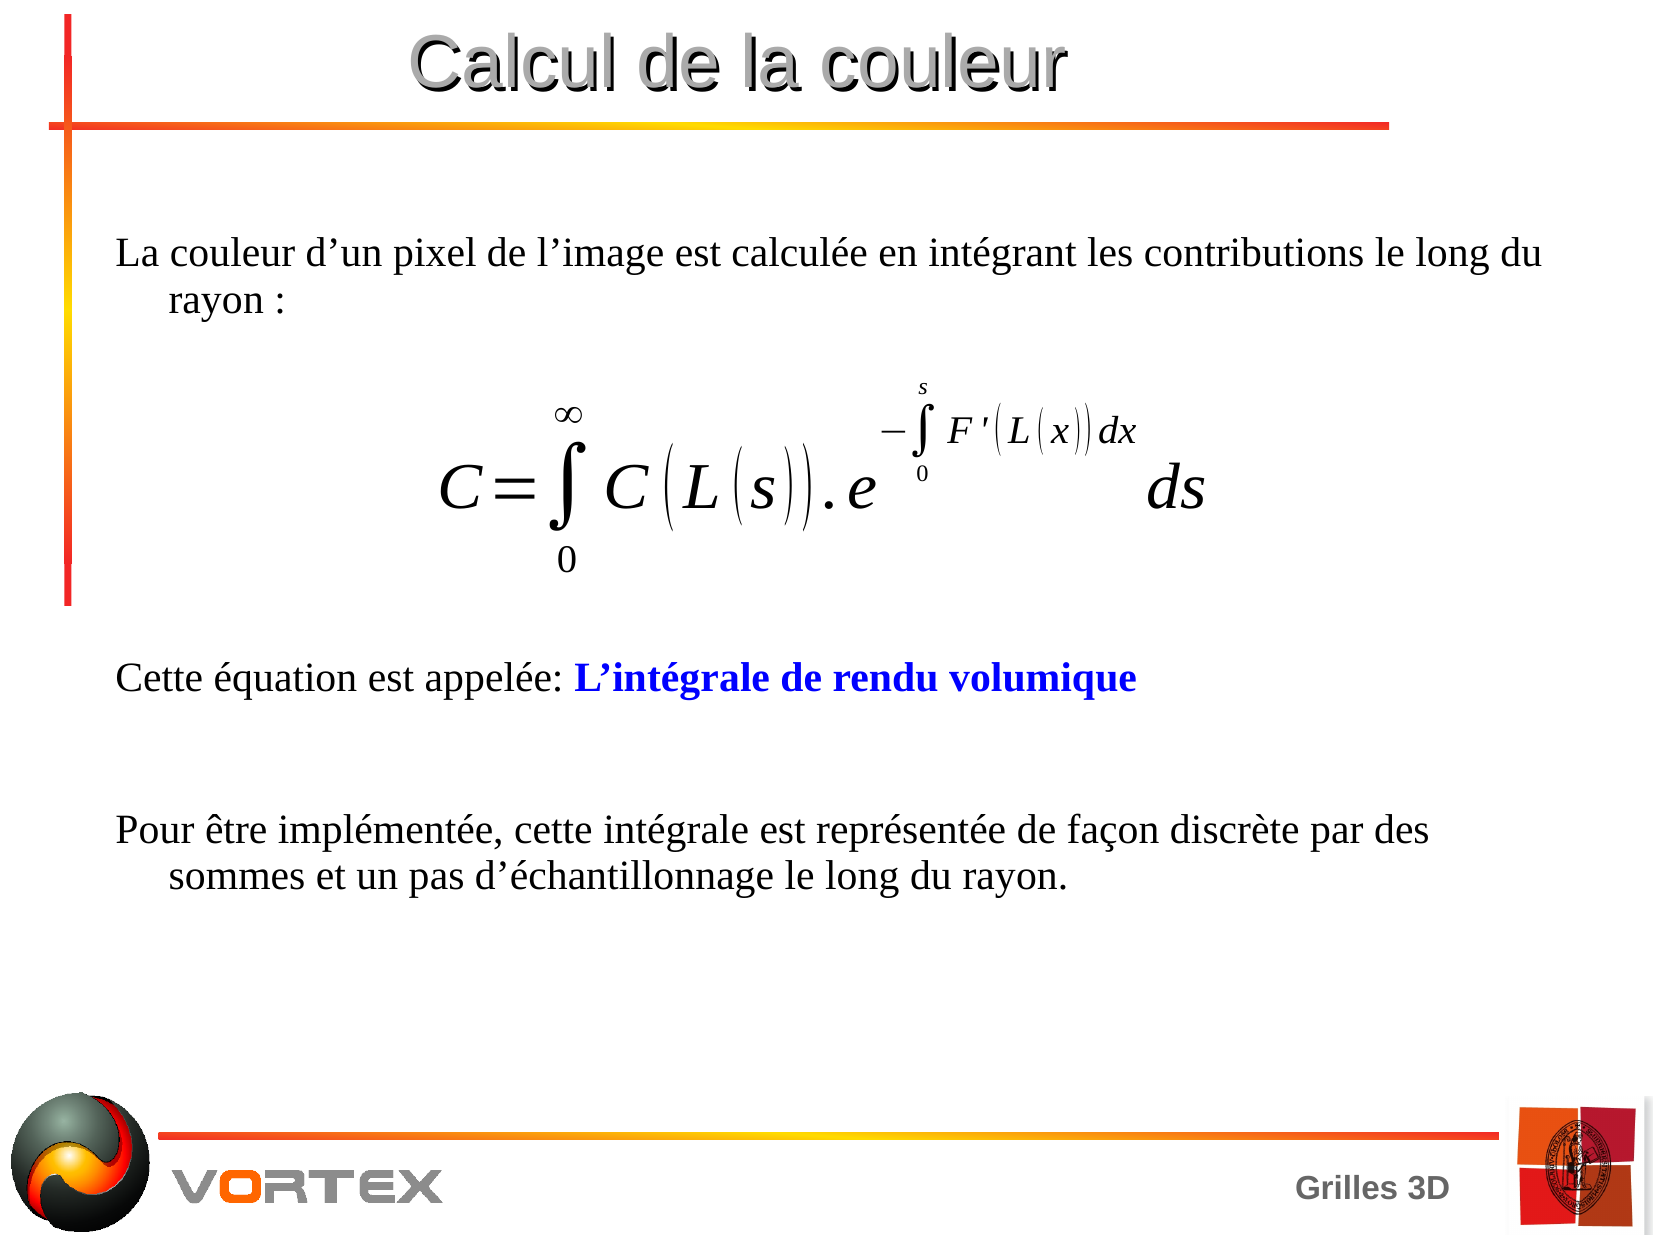

# Calcul de la couleur
La couleur d’un pixel de l’image est calculée en intégrant les contributions le long du rayon :
Cette équation est appelée: L’intégrale de rendu volumique
Pour être implémentée, cette intégrale est représentée de façon discrète par des sommes et un pas d’échantillonnage le long du rayon.